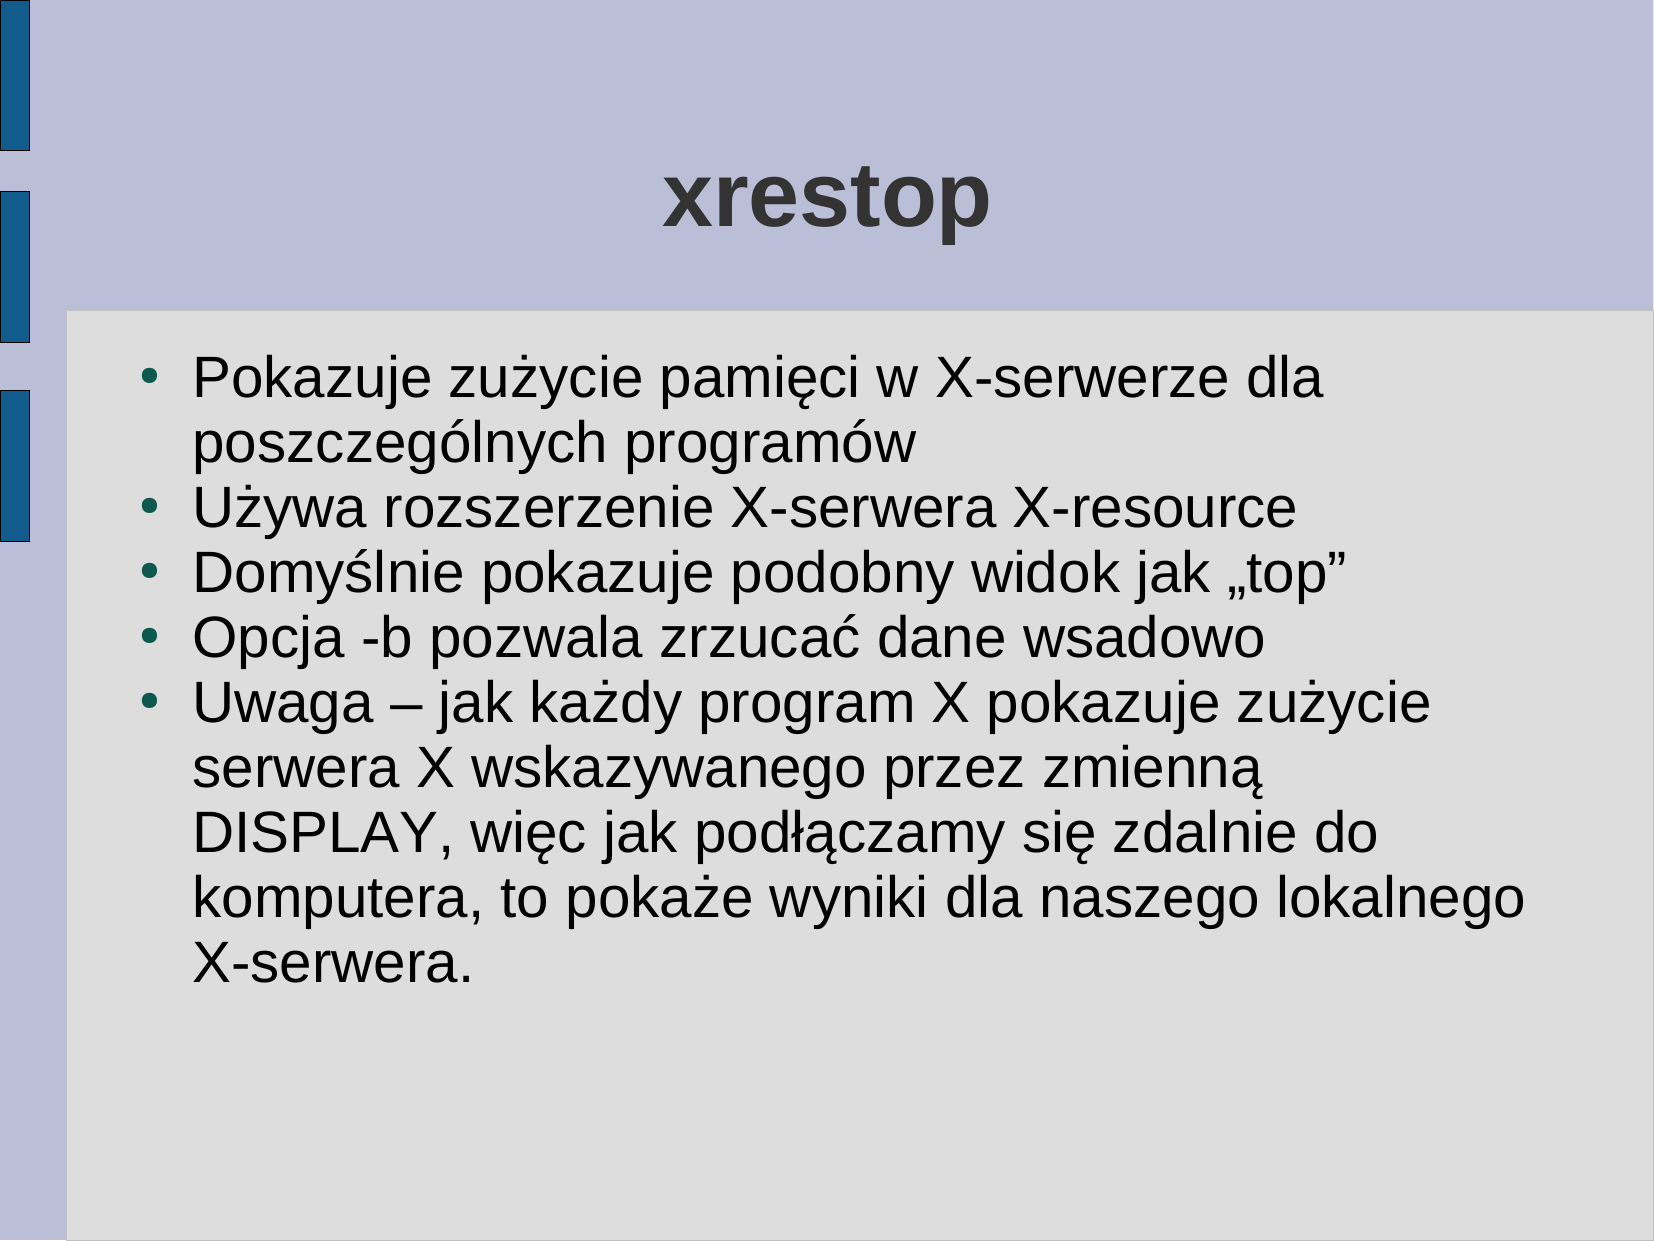

# xrestop
Pokazuje zużycie pamięci w X-serwerze dla poszczególnych programów
Używa rozszerzenie X-serwera X-resource
Domyślnie pokazuje podobny widok jak „top”
Opcja -b pozwala zrzucać dane wsadowo
Uwaga – jak każdy program X pokazuje zużycie serwera X wskazywanego przez zmienną DISPLAY, więc jak podłączamy się zdalnie do komputera, to pokaże wyniki dla naszego lokalnego X-serwera.